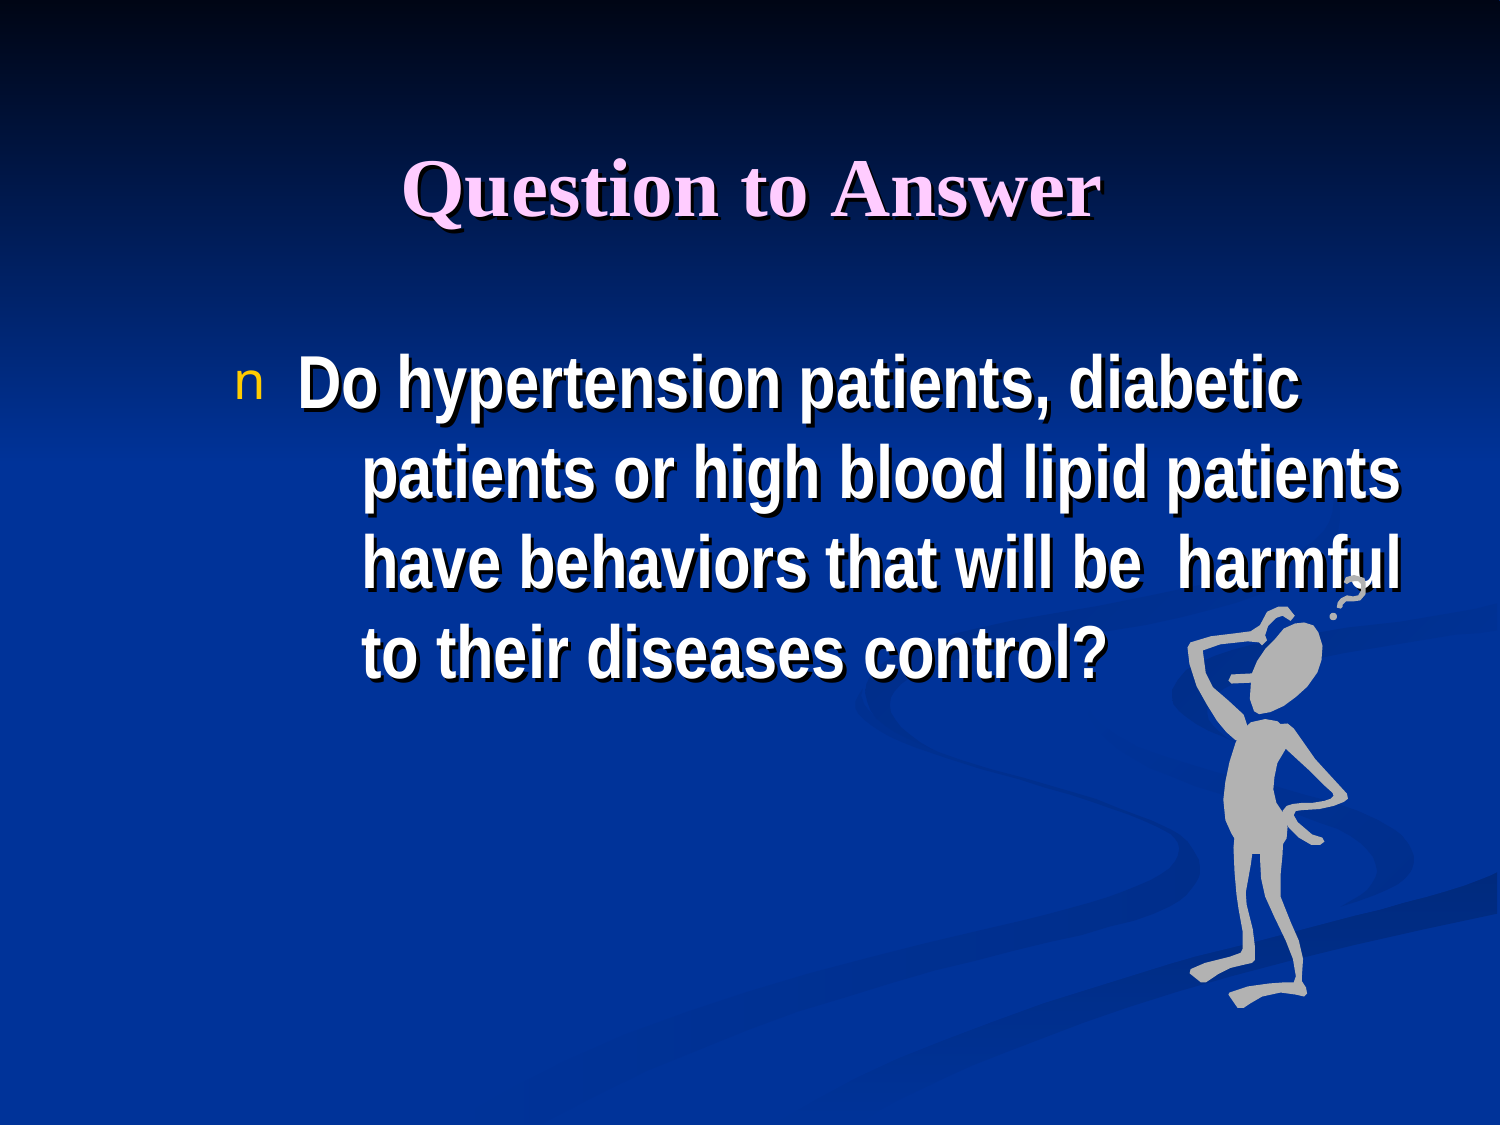

# Question to Answer
Do hypertension patients, diabetic patients or high blood lipid patients have behaviors that will be harmful to their diseases control?